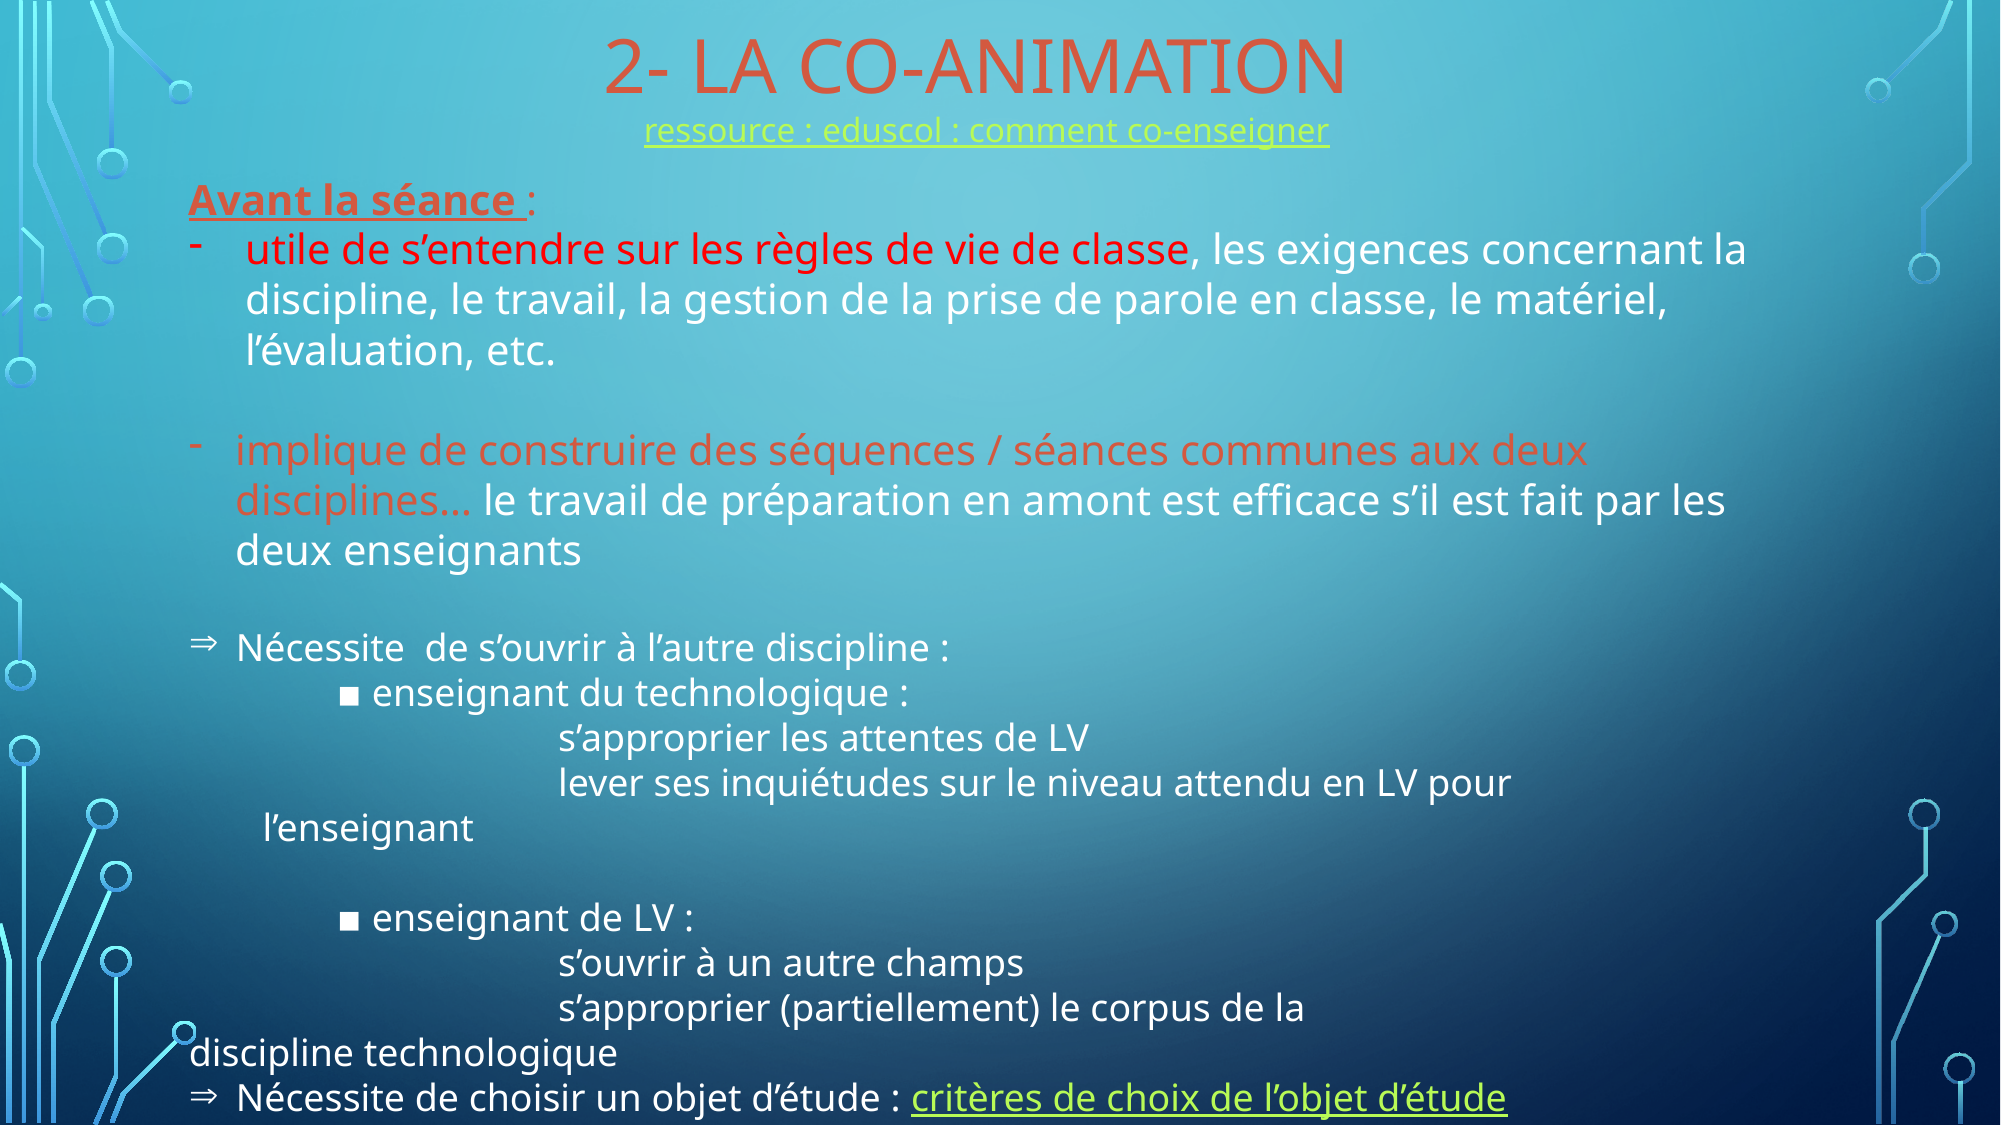

2- La co-animation
ressource : eduscol : comment co-enseigner
Avant la séance :
utile de s’entendre sur les règles de vie de classe, les exigences concernant la discipline, le travail, la gestion de la prise de parole en classe, le matériel, l’évaluation, etc.
implique de construire des séquences / séances communes aux deux disciplines… le travail de préparation en amont est efficace s’il est fait par les deux enseignants
Nécessite de s’ouvrir à l’autre discipline :
		▪ enseignant du technologique :
					s’approprier les attentes de LV
					lever ses inquiétudes sur le niveau attendu en LV pour 					l’enseignant
		▪ enseignant de LV :
					s’ouvrir à un autre champs
					s’approprier (partiellement) le corpus de la 						discipline technologique
Nécessite de choisir un objet d’étude : critères de choix de l’objet d’étude
Ceci est possible après étude des tableaux de croisement et explications des programmes vus précédemment